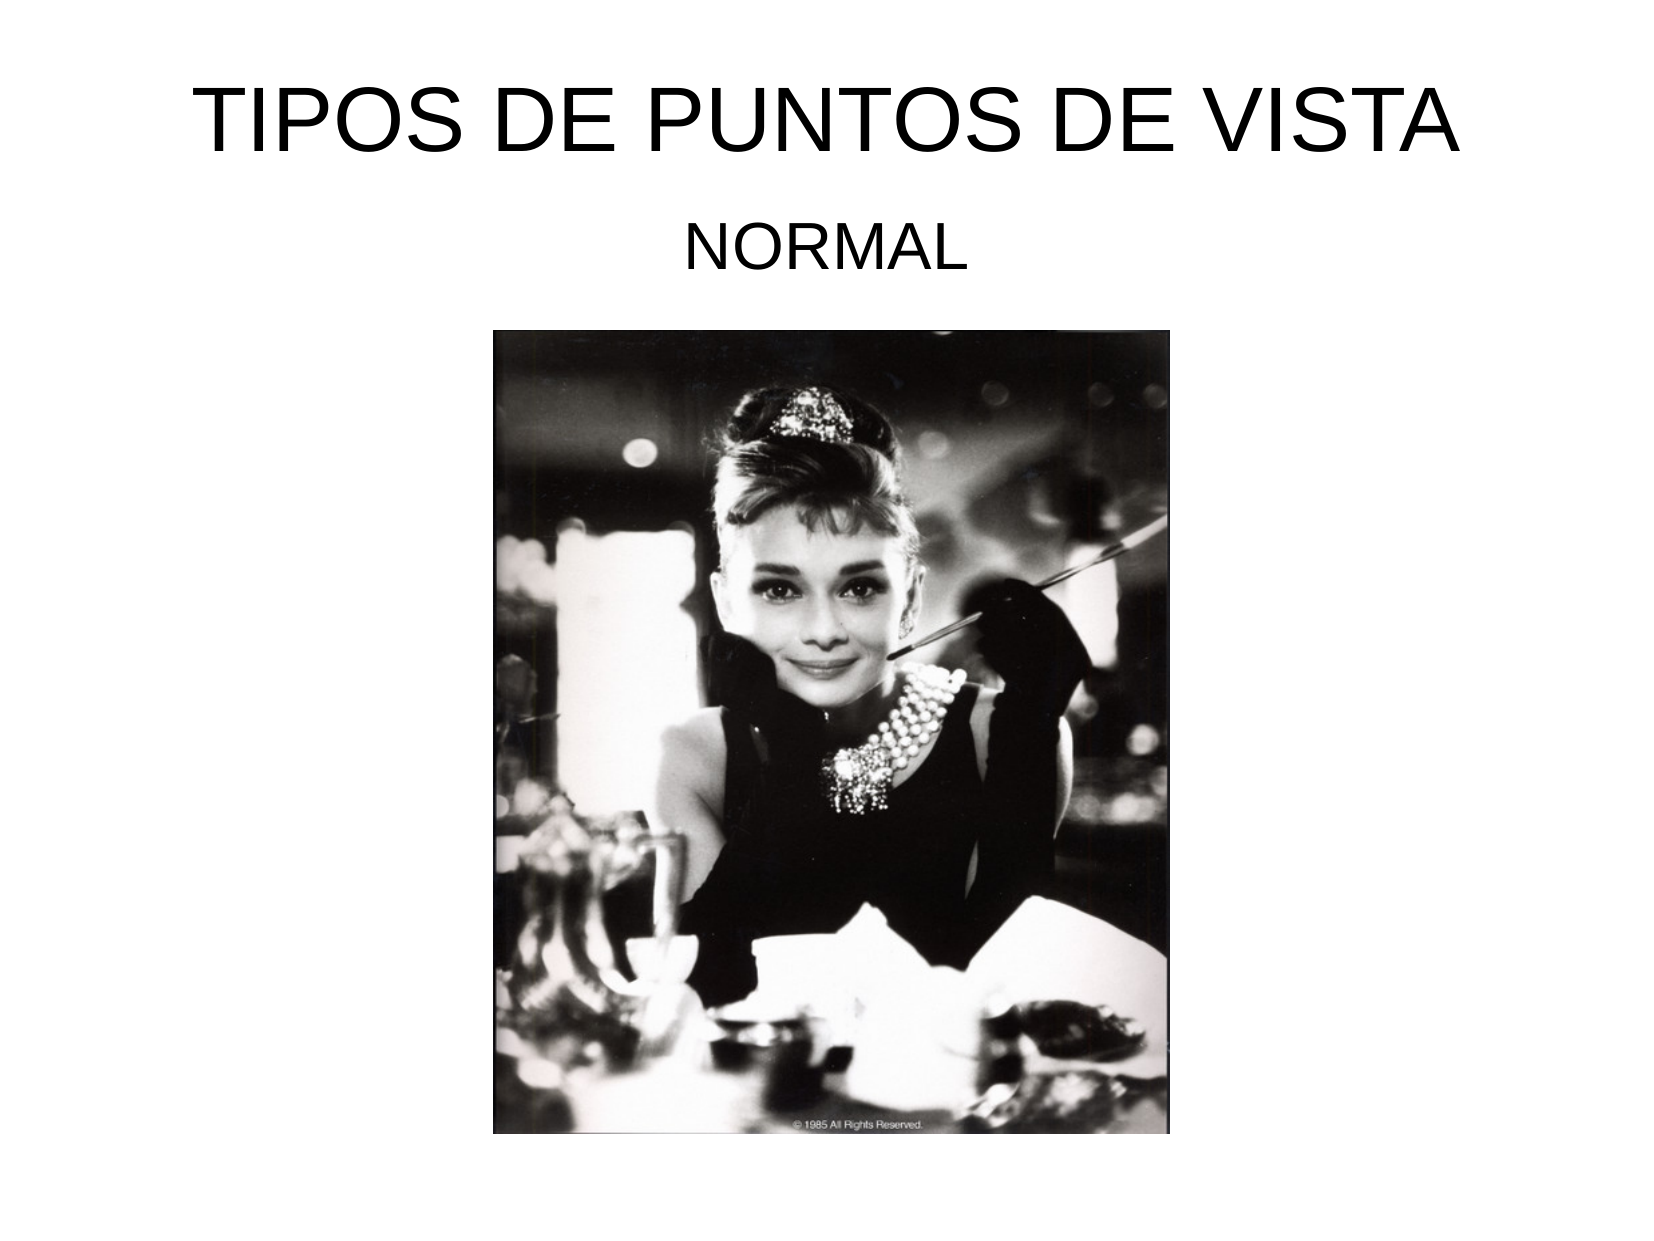

# TIPOS DE PUNTOS DE VISTA
NORMAL